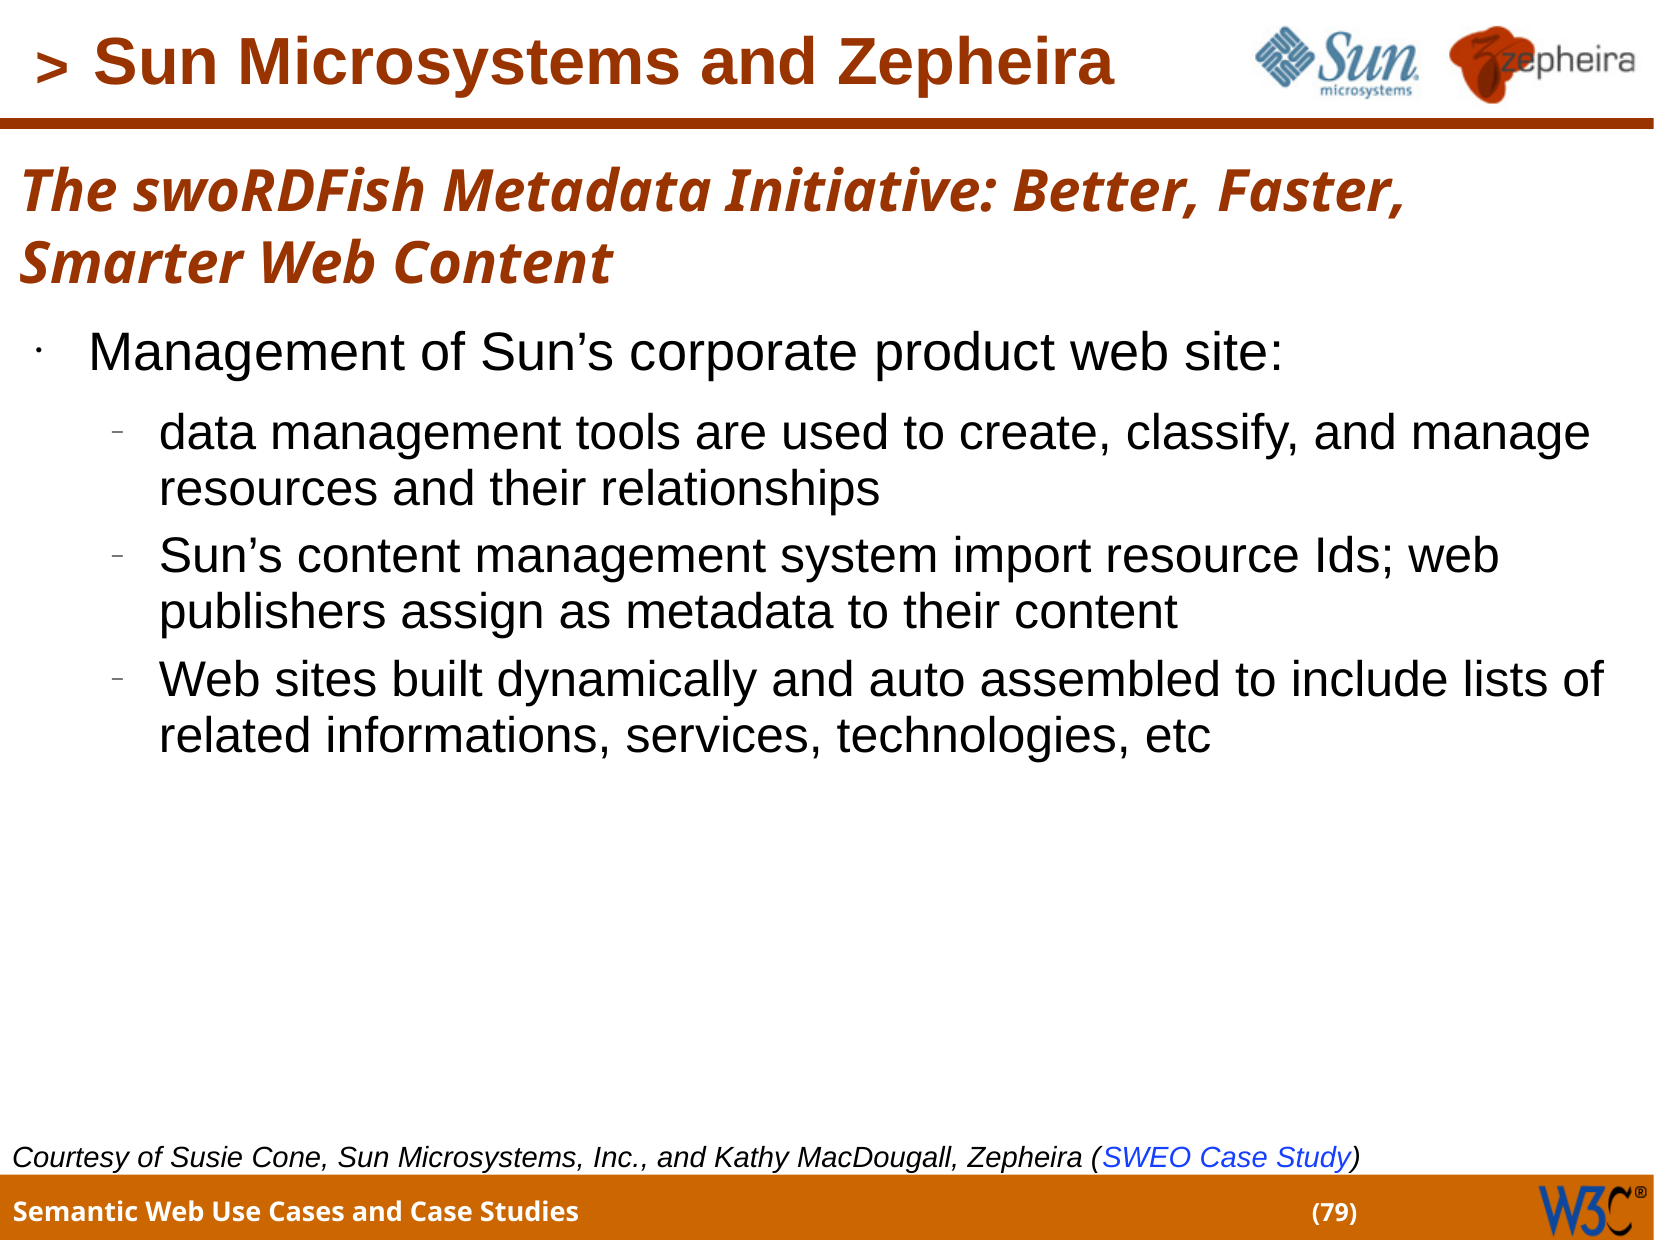

# Sun Microsystems and Zepheira
The swoRDFish Metadata Initiative: Better, Faster, Smarter Web Content
Management of Sun’s corporate product web site:
data management tools are used to create, classify, and manage resources and their relationships
Sun’s content management system import resource Ids; web publishers assign as metadata to their content
Web sites built dynamically and auto assembled to include lists of related informations, services, technologies, etc
Courtesy of Susie Cone, Sun Microsystems, Inc., and Kathy MacDougall, Zepheira (SWEO Case Study)